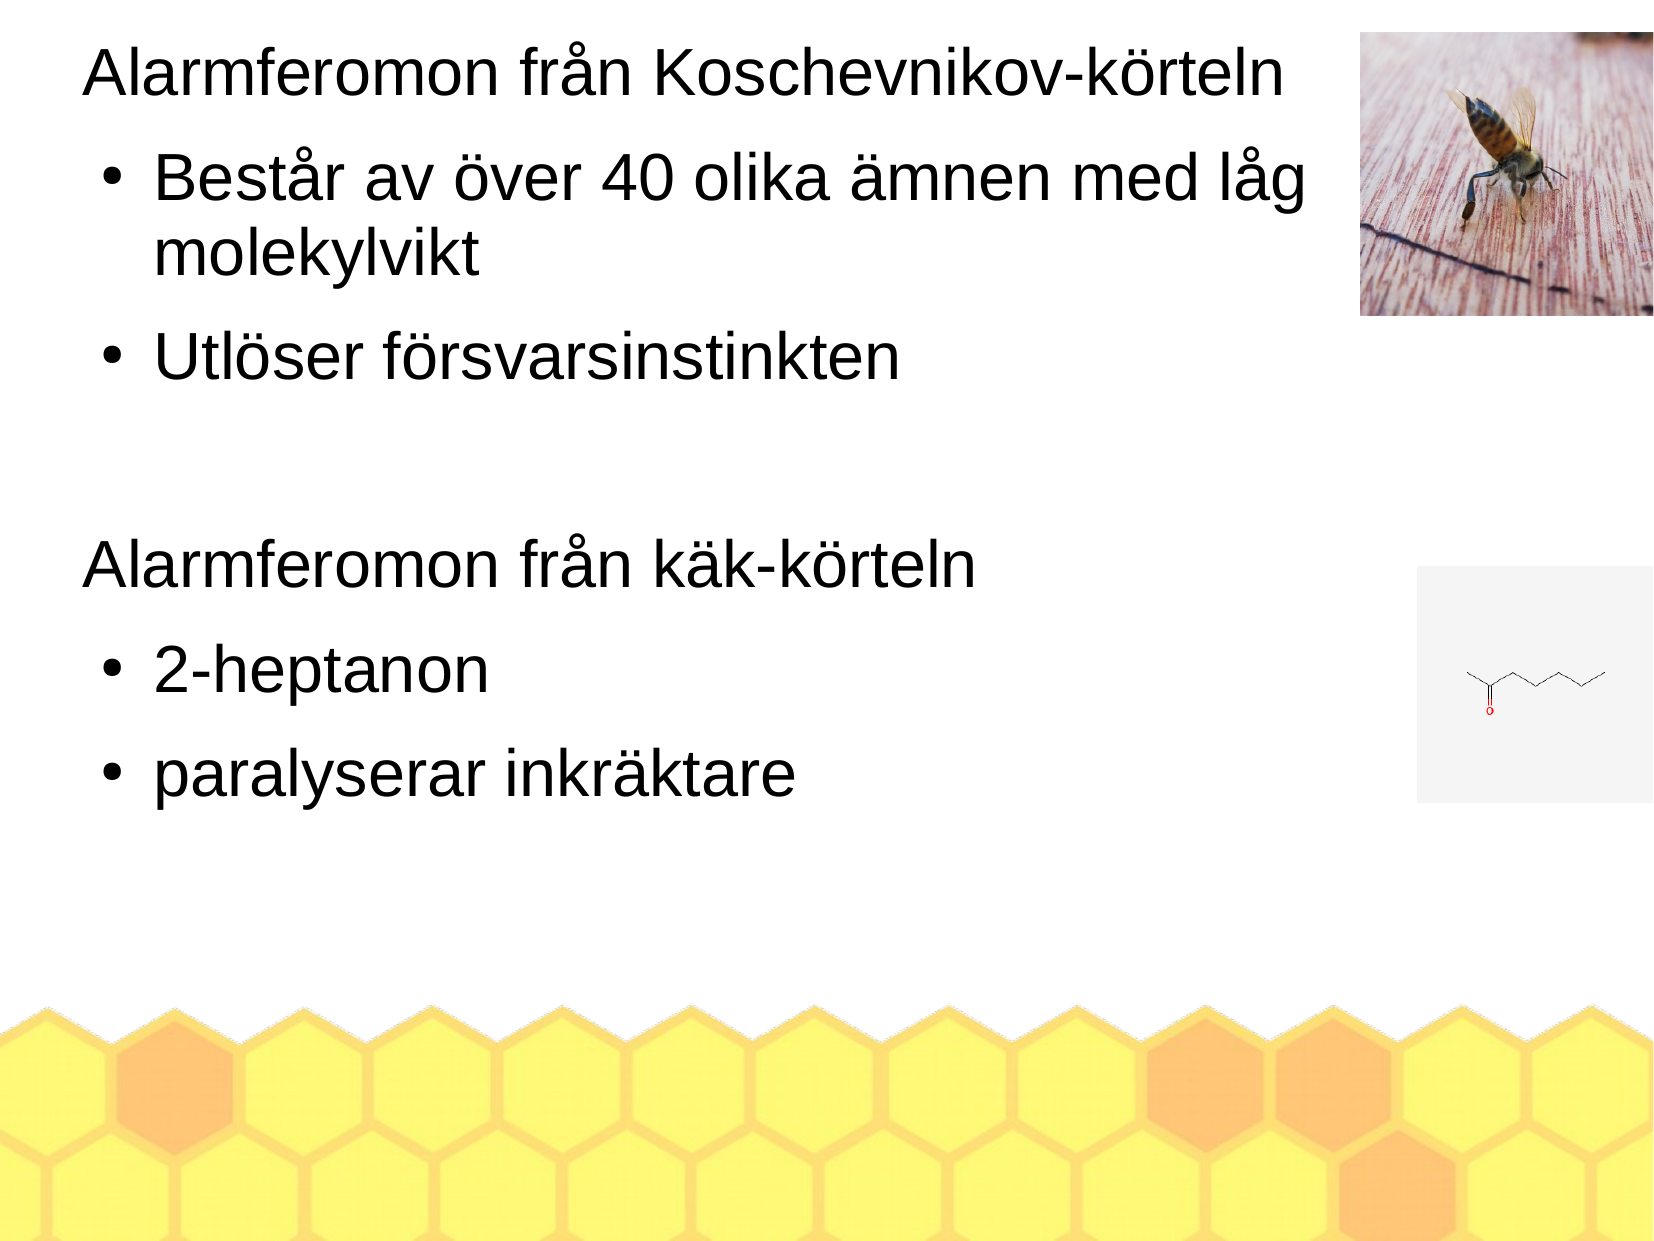

# Alarmferomon från Koschevnikov-körteln
Består av över 40 olika ämnen med låg molekylvikt
Utlöser försvarsinstinkten
Alarmferomon från käk-körteln
2-heptanon
paralyserar inkräktare